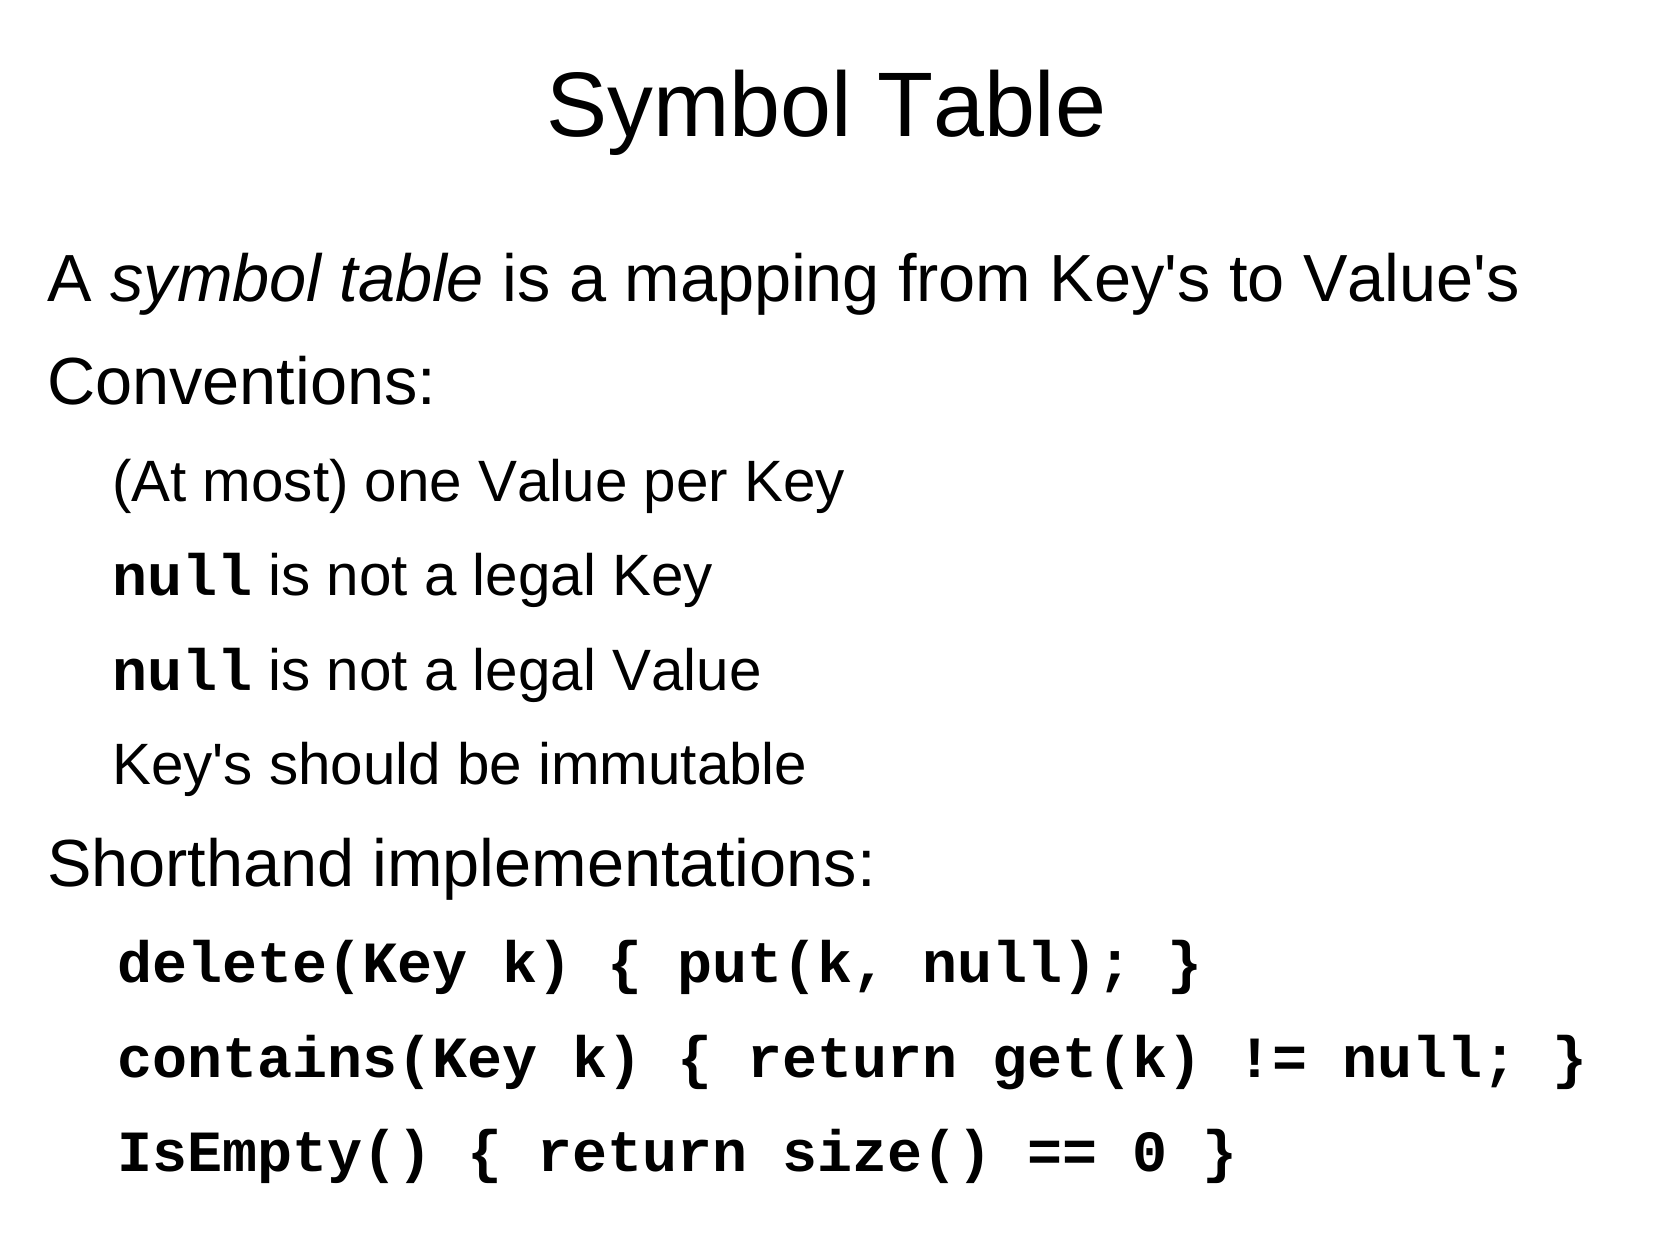

# Symbol Table
A symbol table is a mapping from Key's to Value's
Conventions:
 (At most) one Value per Key
 null is not a legal Key
 null is not a legal Value
 Key's should be immutable
Shorthand implementations:
 delete(Key k) { put(k, null); }
 contains(Key k) { return get(k) != null; }
 IsEmpty() { return size() == 0 }